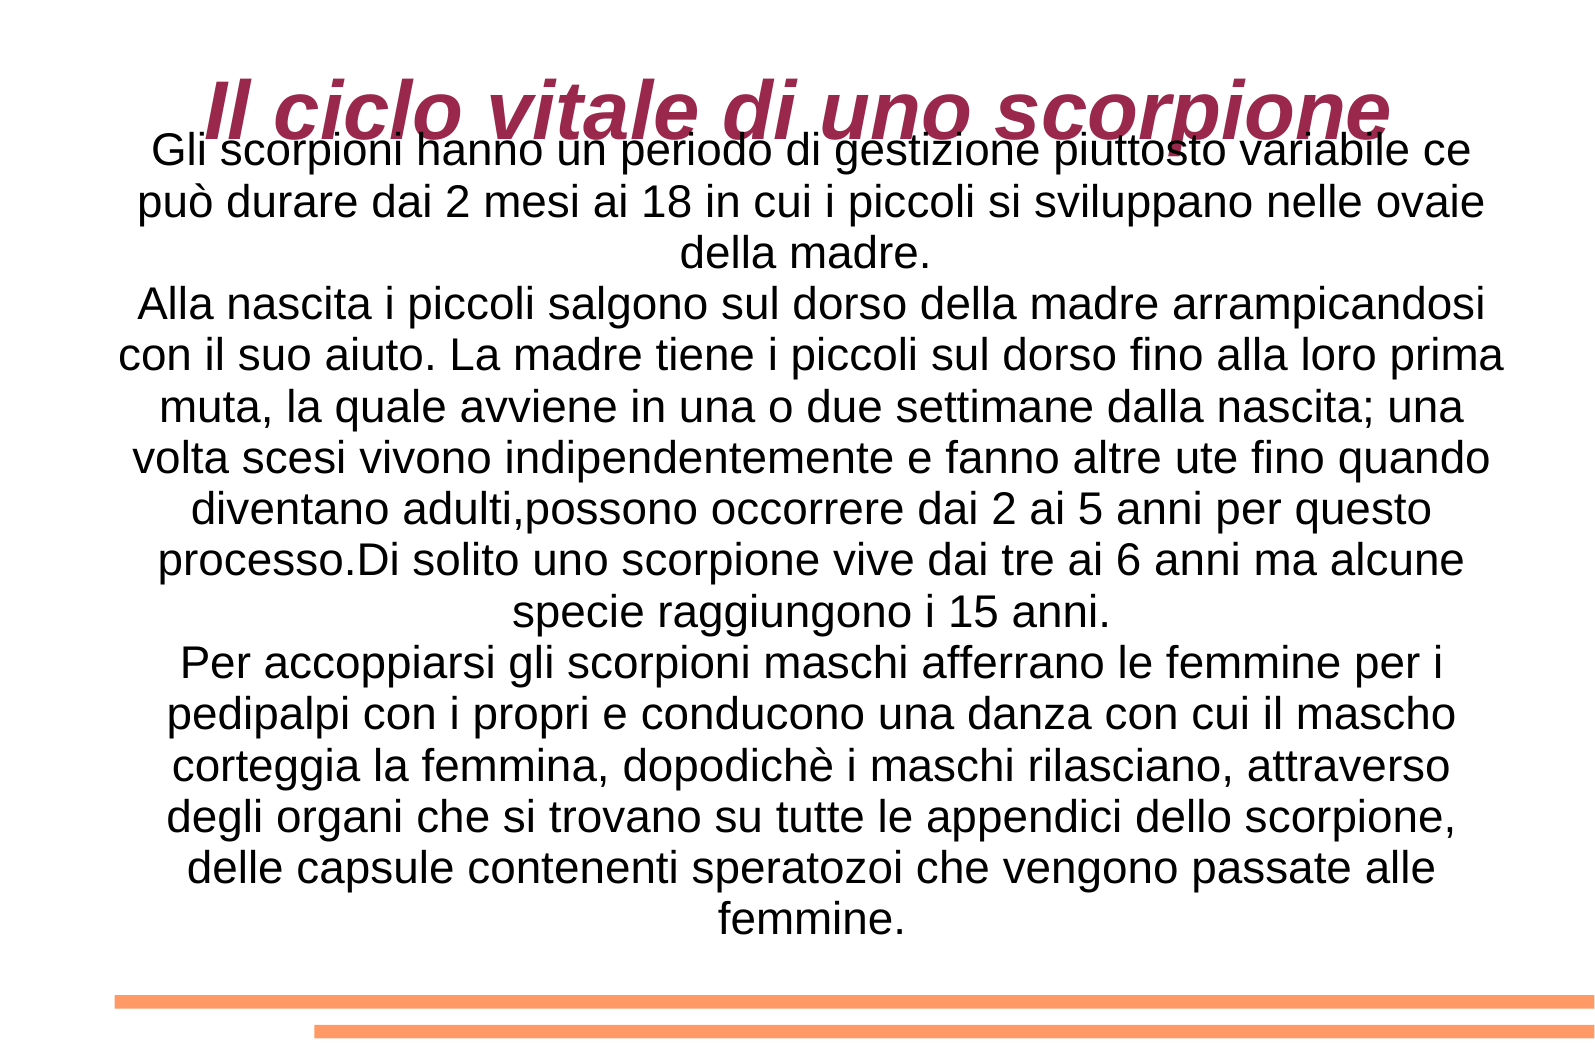

# Il ciclo vitale di uno scorpione
Gli scorpioni hanno un periodo di gestizione piuttosto variabile ce può durare dai 2 mesi ai 18 in cui i piccoli si sviluppano nelle ovaie della madre.
Alla nascita i piccoli salgono sul dorso della madre arrampicandosi con il suo aiuto. La madre tiene i piccoli sul dorso fino alla loro prima muta, la quale avviene in una o due settimane dalla nascita; una volta scesi vivono indipendentemente e fanno altre ute fino quando diventano adulti,possono occorrere dai 2 ai 5 anni per questo processo.Di solito uno scorpione vive dai tre ai 6 anni ma alcune specie raggiungono i 15 anni.
Per accoppiarsi gli scorpioni maschi afferrano le femmine per i pedipalpi con i propri e conducono una danza con cui il mascho corteggia la femmina, dopodichè i maschi rilasciano, attraverso degli organi che si trovano su tutte le appendici dello scorpione, delle capsule contenenti speratozoi che vengono passate alle femmine.